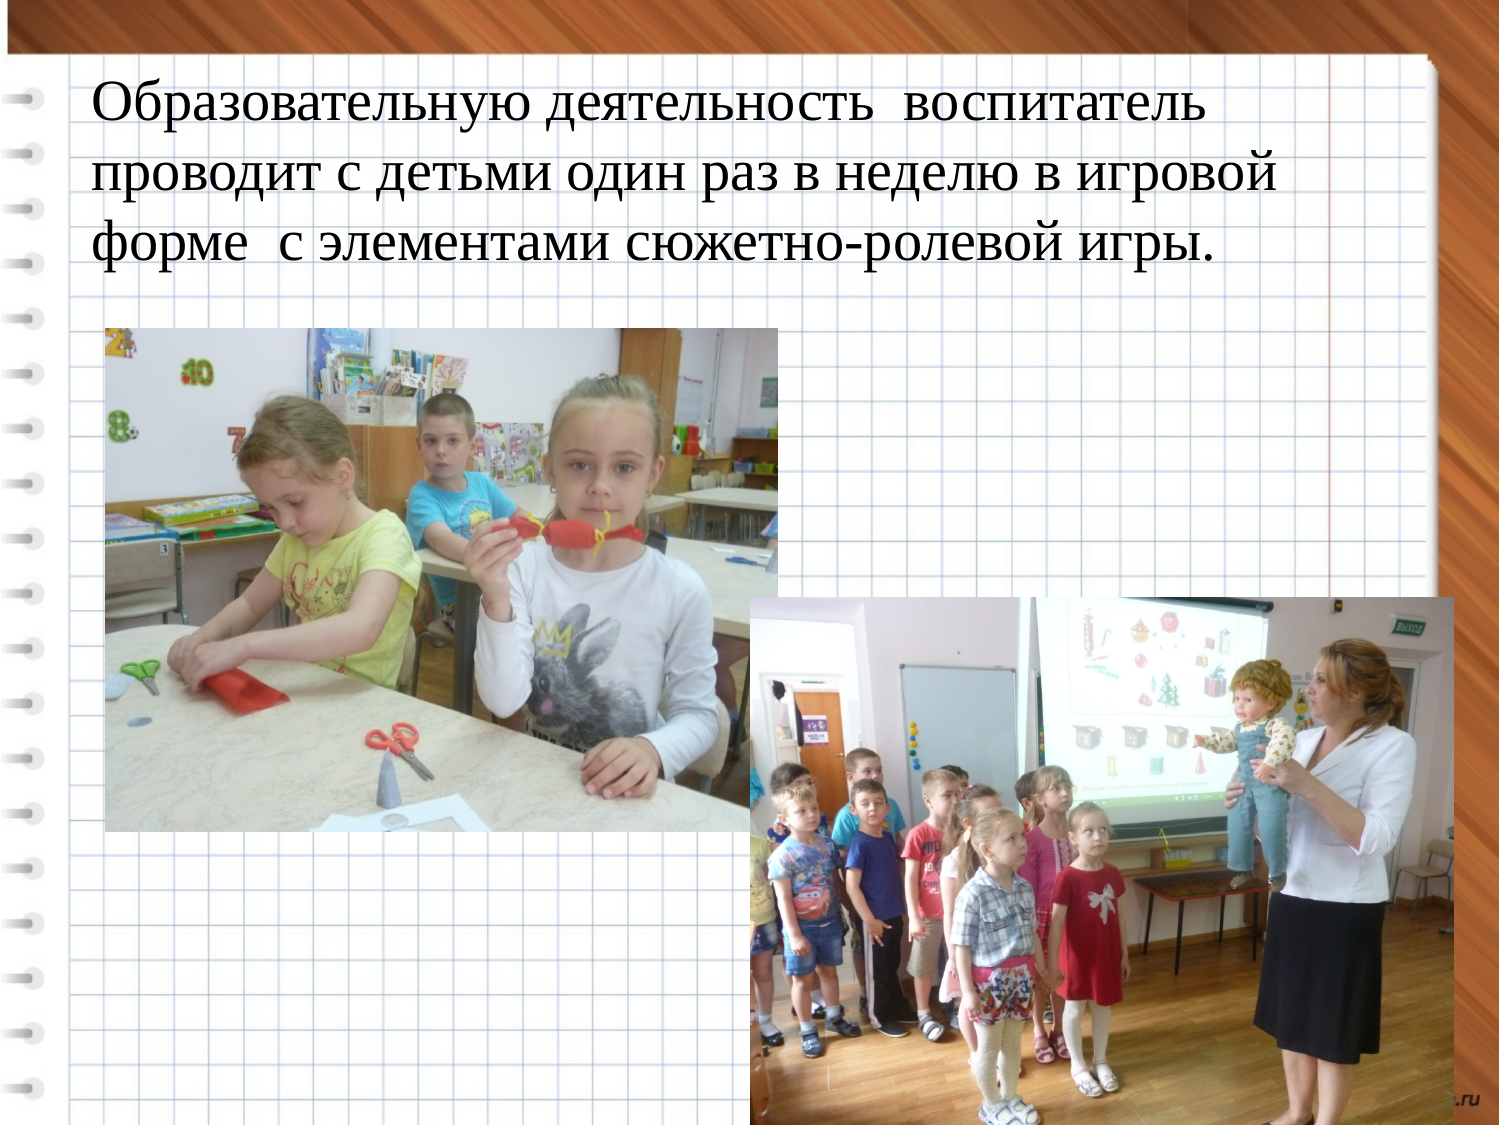

# Образовательную деятельность воспитатель проводит с детьми один раз в неделю в игровой форме с элементами сюжетно-ролевой игры.